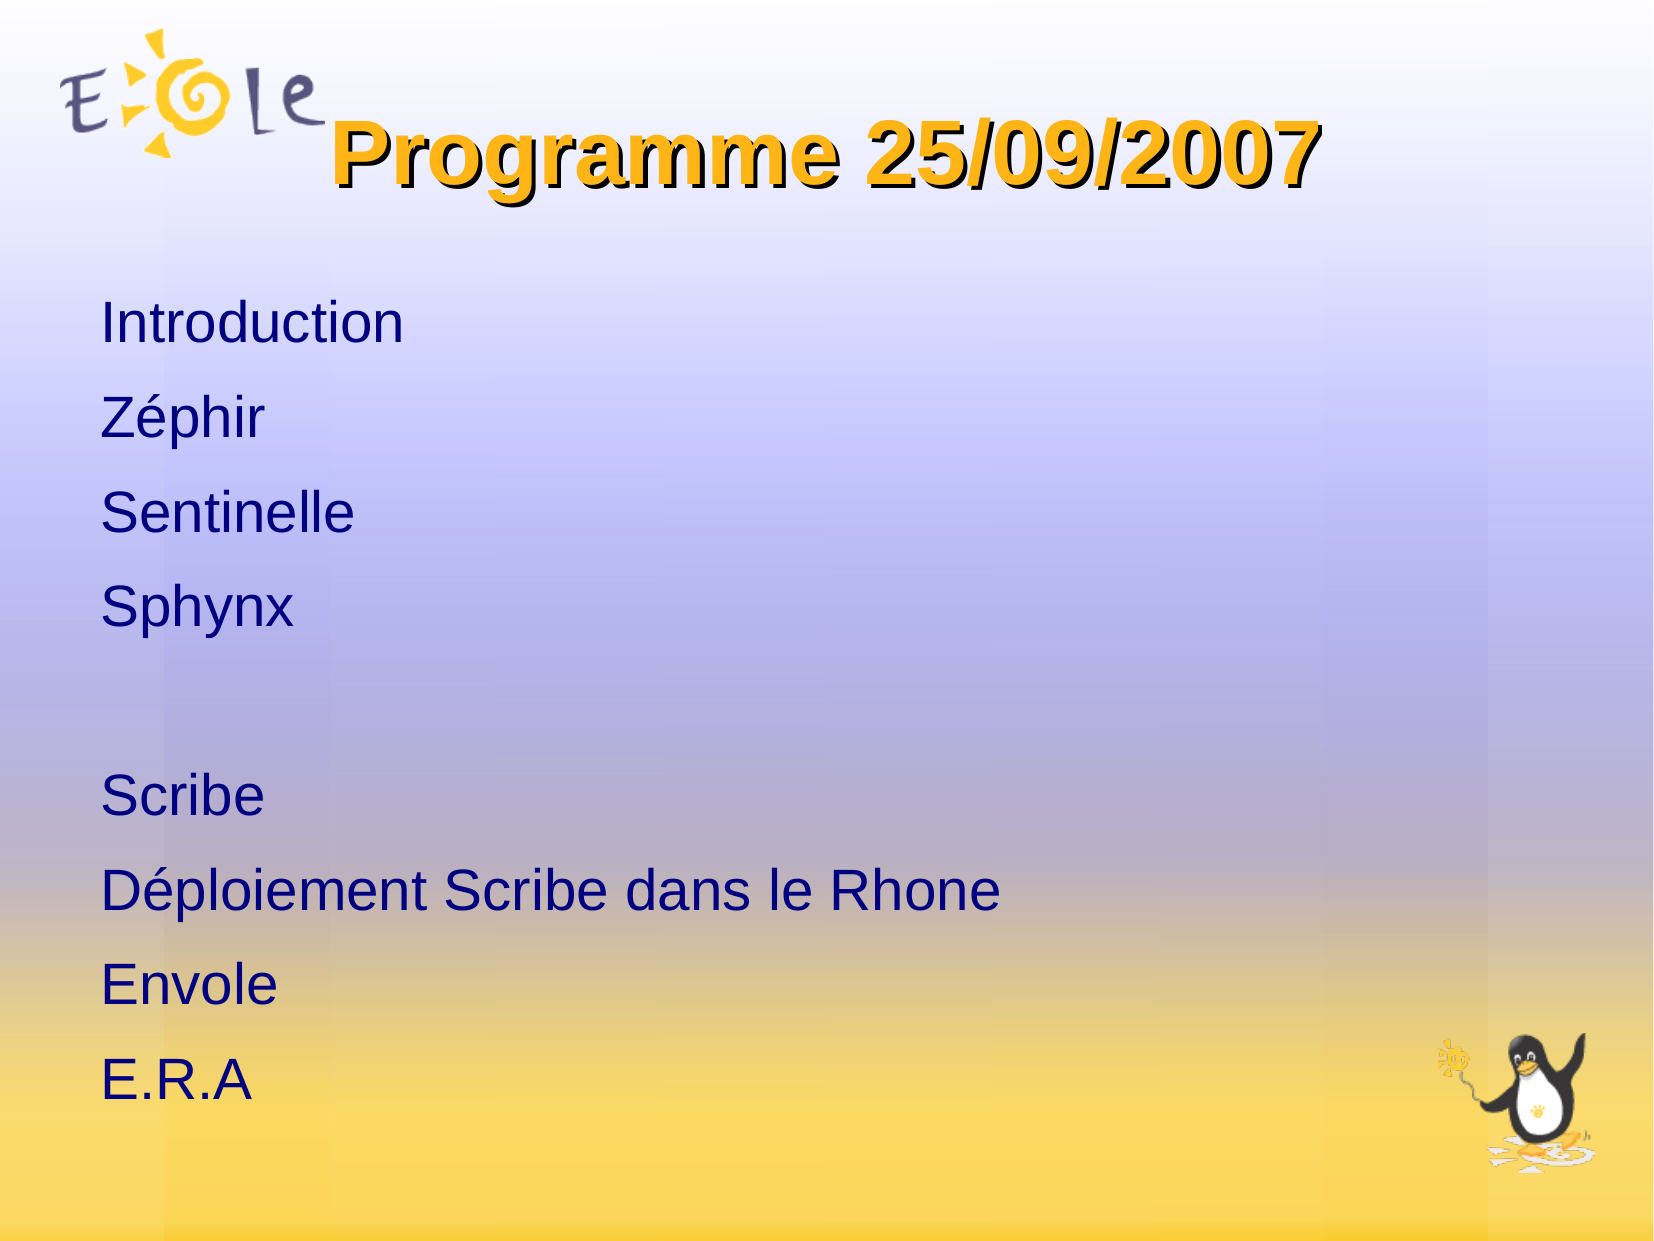

Programme 25/09/2007
# Introduction
Zéphir
Sentinelle
Sphynx
Scribe
Déploiement Scribe dans le Rhone
Envole
E.R.A